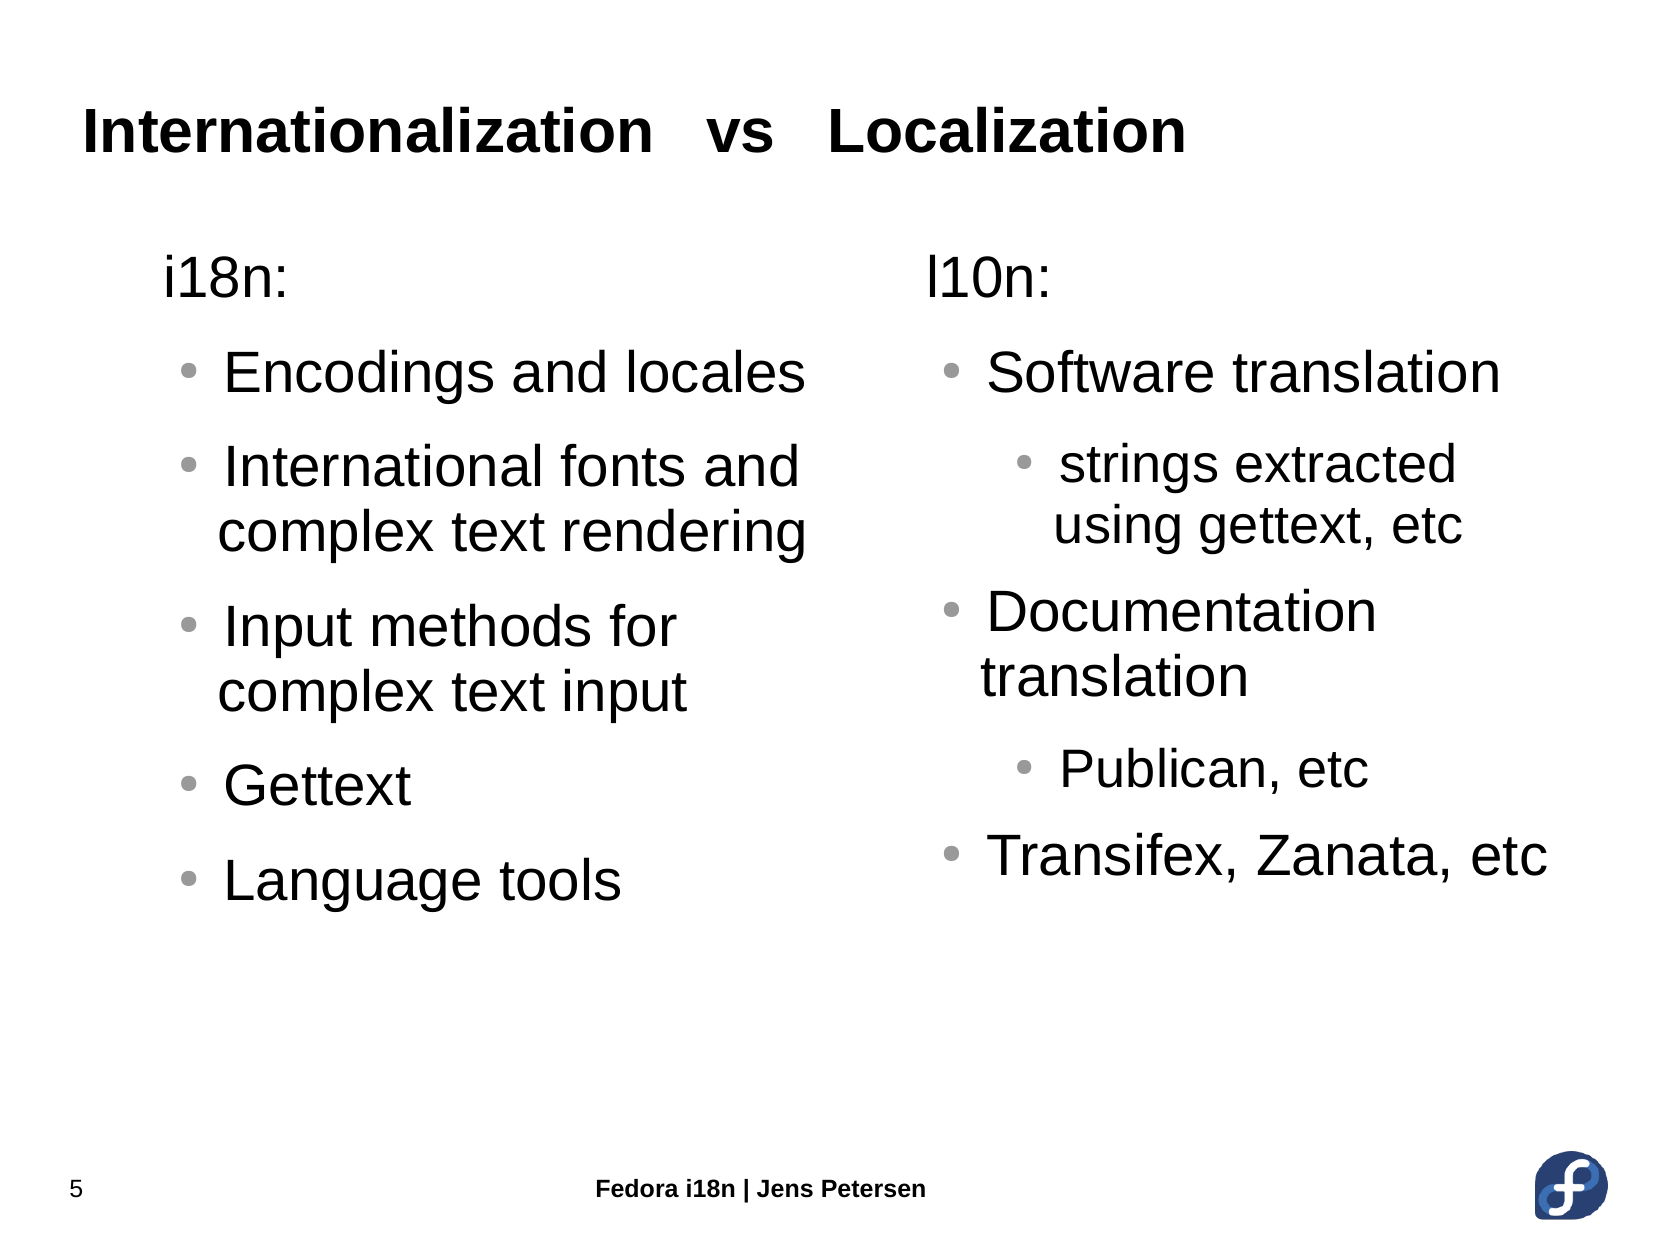

# Internationalization vs Localization
i18n:
Encodings and locales
International fonts and complex text rendering
Input methods for complex text input
Gettext
Language tools
l10n:
Software translation
strings extracted using gettext, etc
Documentation translation
Publican, etc
Transifex, Zanata, etc